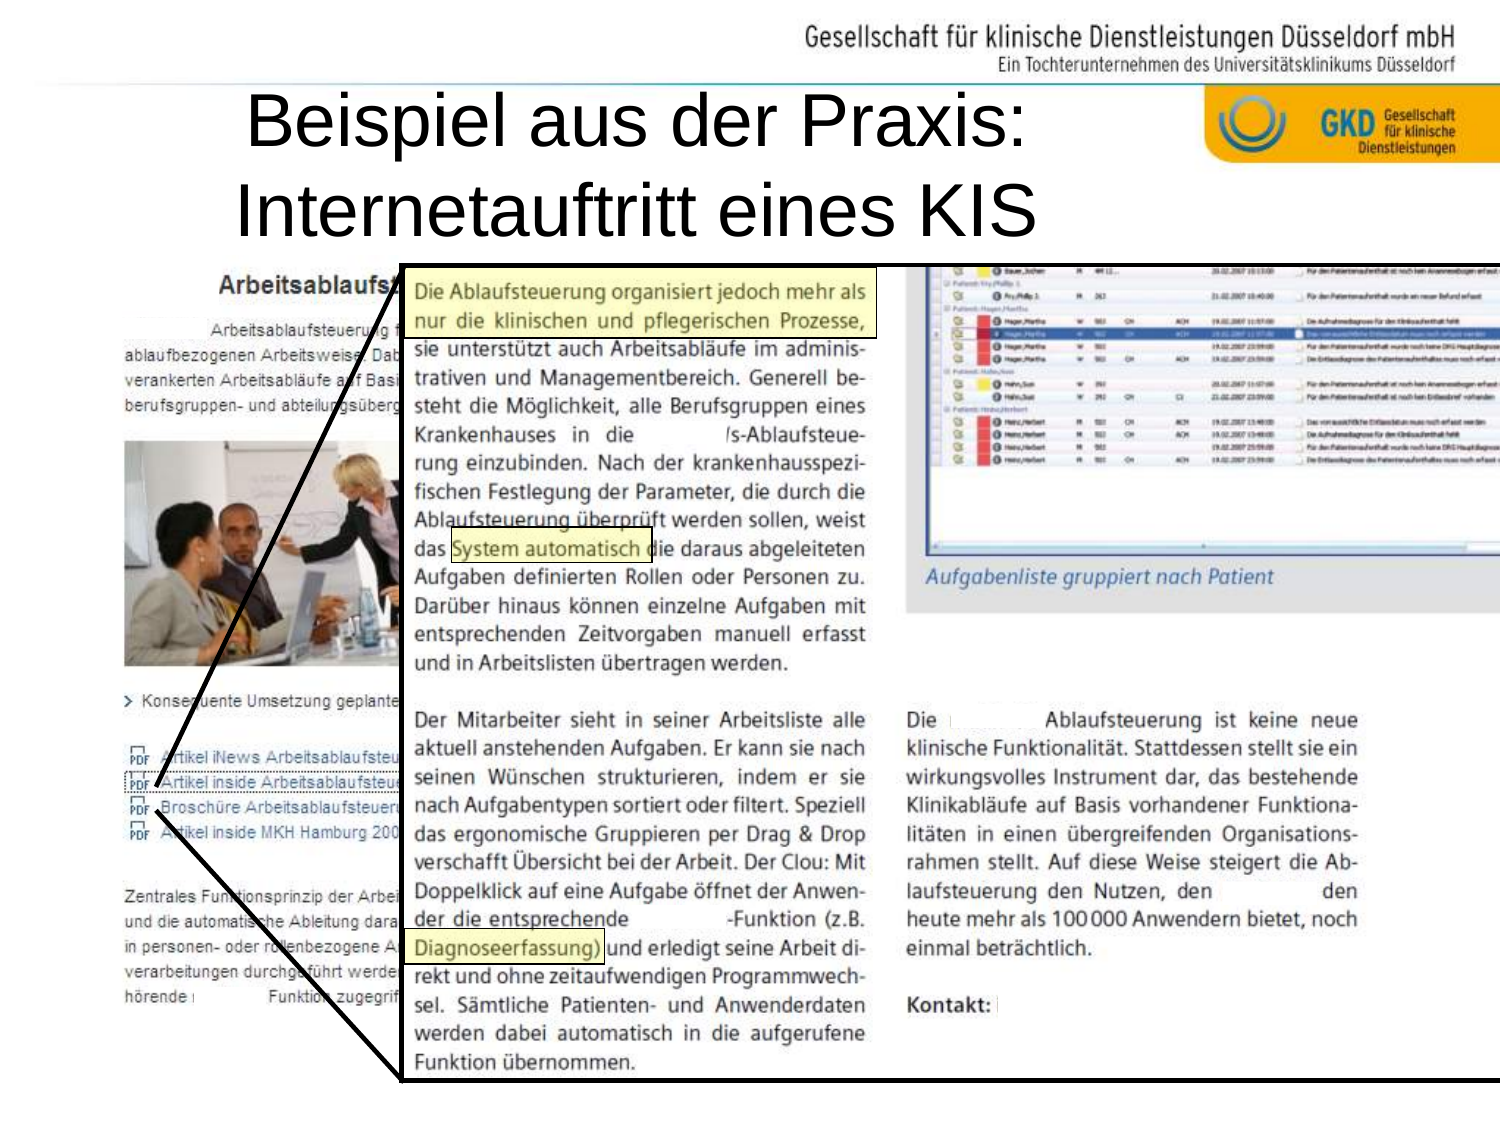

# Beispiel aus der Praxis: Internetauftritt eines KIS